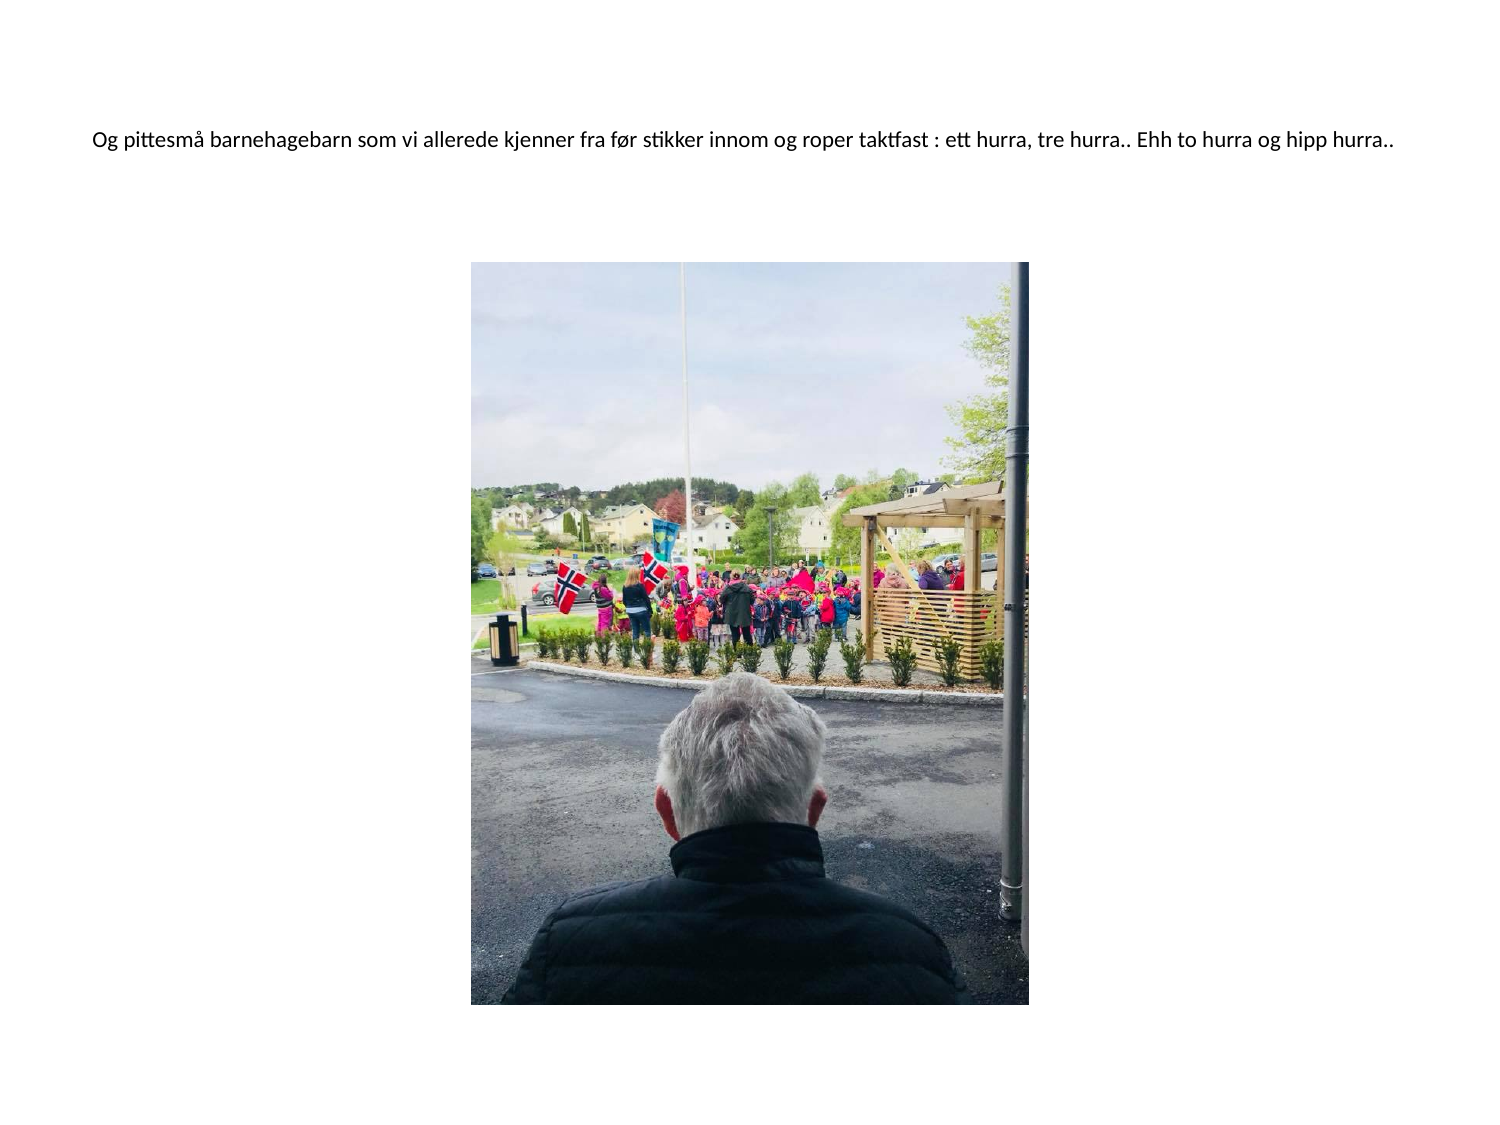

# Og pittesmå barnehagebarn som vi allerede kjenner fra før stikker innom og roper taktfast : ett hurra, tre hurra.. Ehh to hurra og hipp hurra..